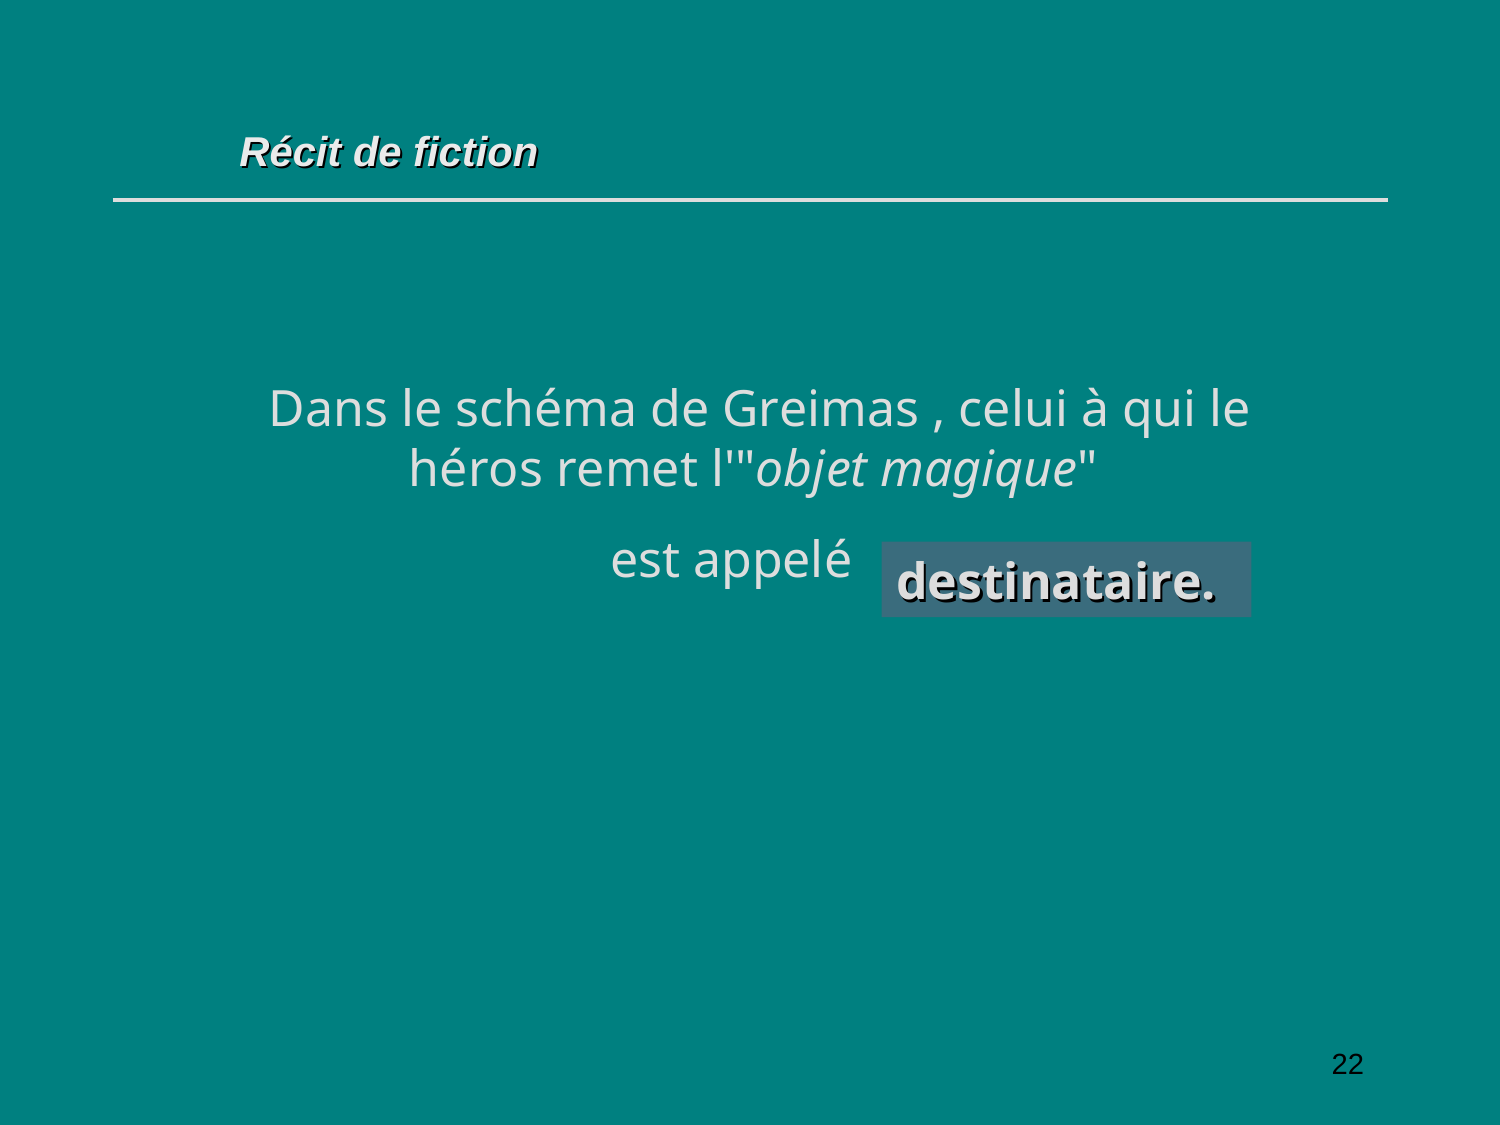

Récit de fiction
Dans le schéma de Greimas , celui à qui le héros remet l'"objet magique"
est appelé
destinataire.
22